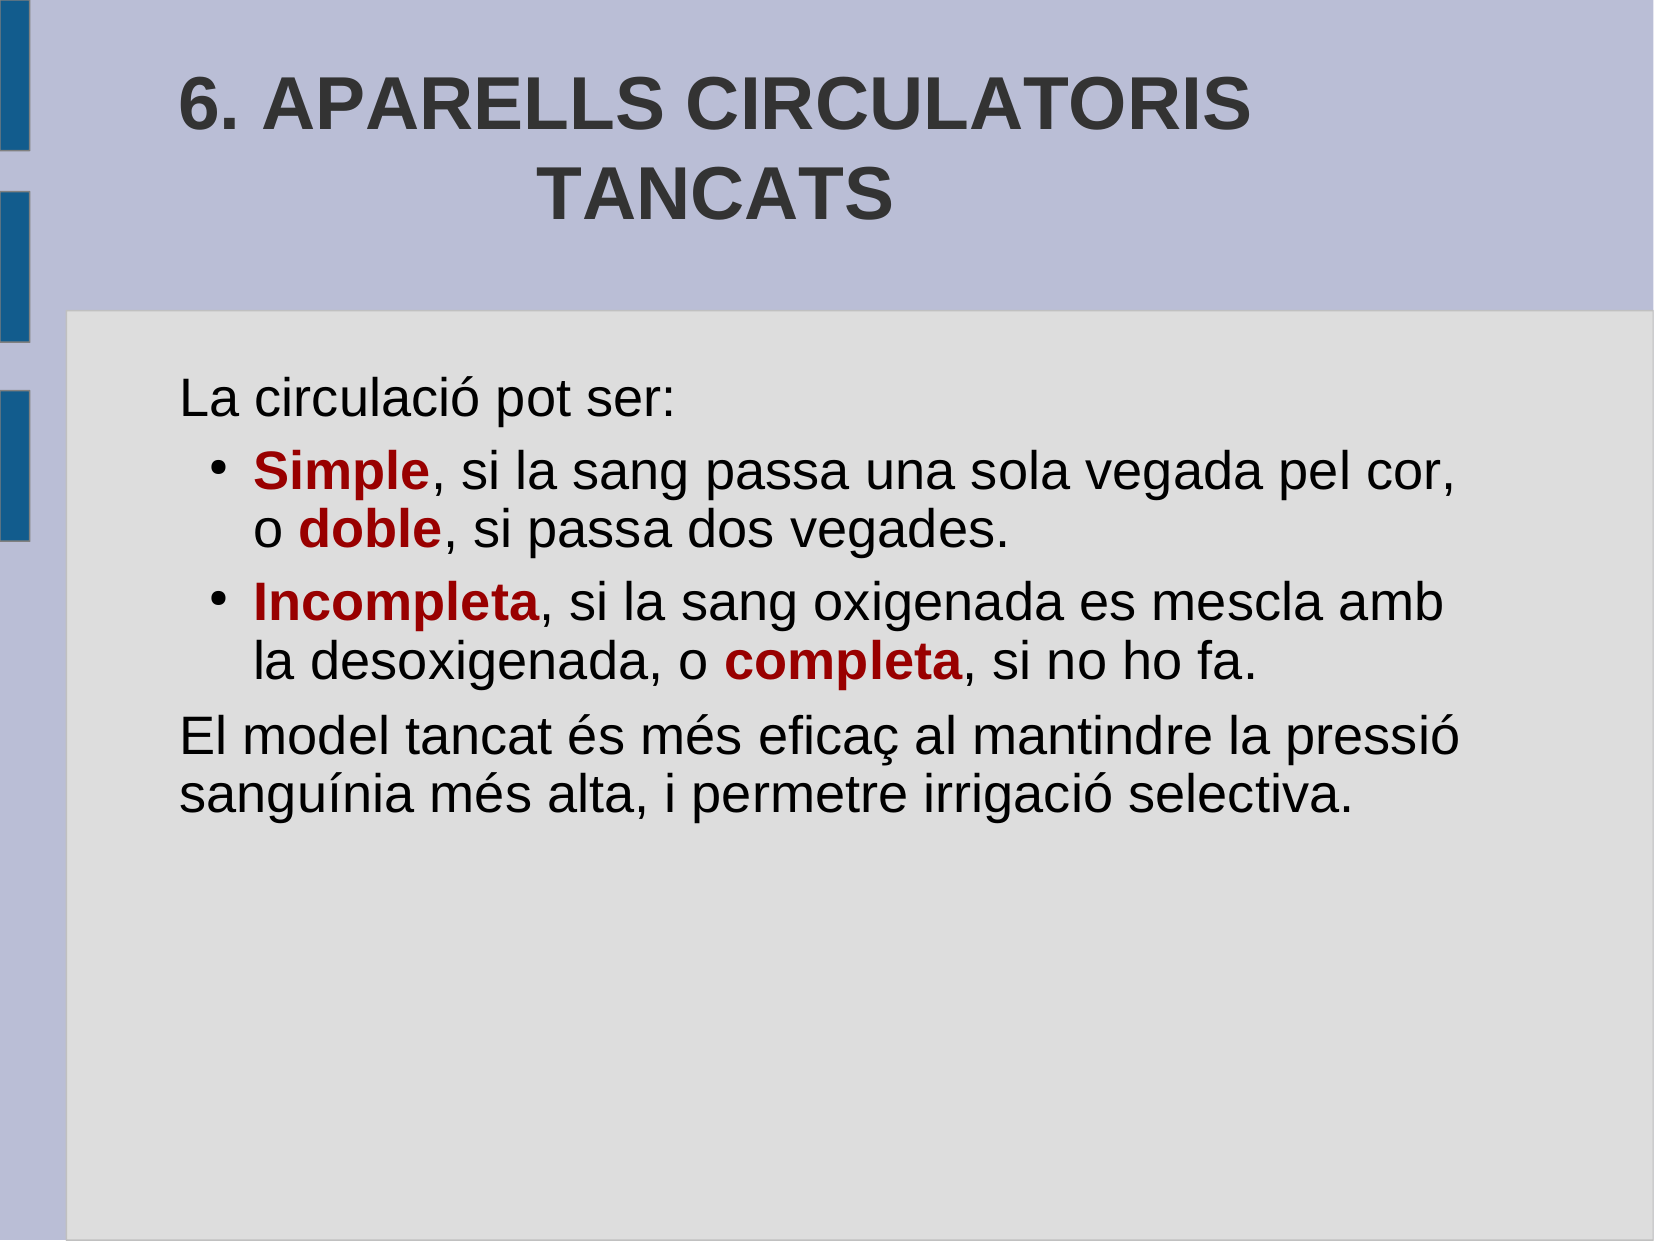

6. APARELLS CIRCULATORIS TANCATS
La circulació pot ser:
Simple, si la sang passa una sola vegada pel cor, o doble, si passa dos vegades.
Incompleta, si la sang oxigenada es mescla amb la desoxigenada, o completa, si no ho fa.
El model tancat és més eficaç al mantindre la pressió sanguínia més alta, i permetre irrigació selectiva.